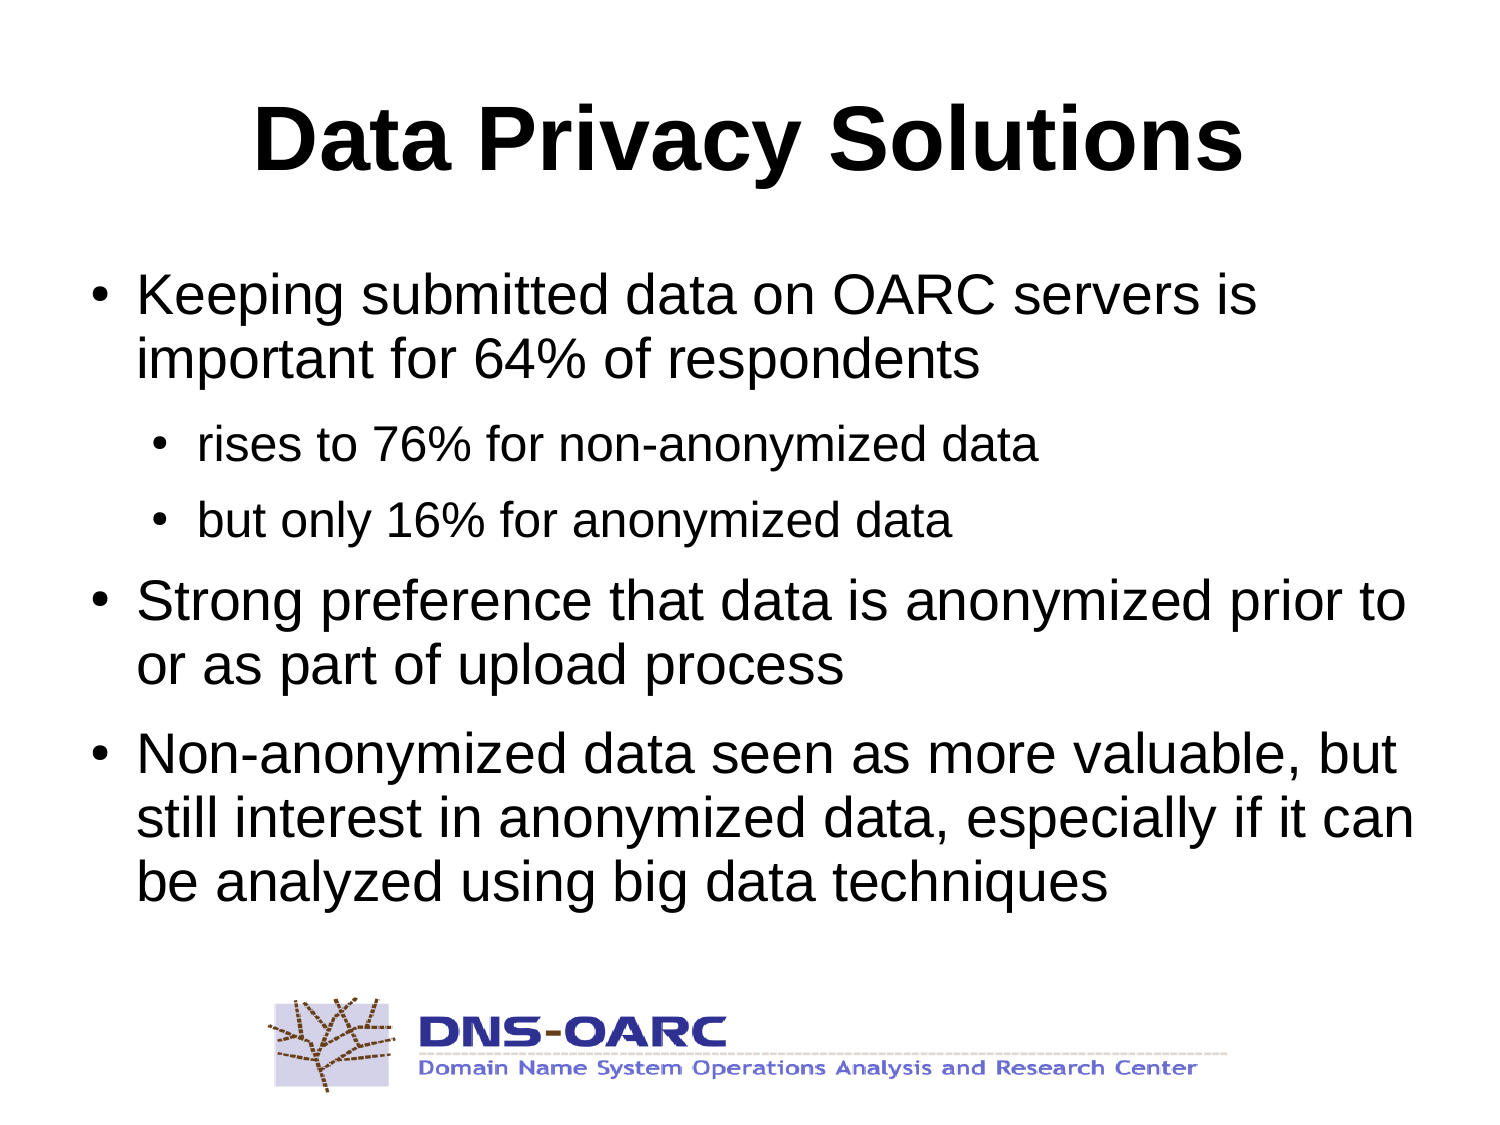

# Data Privacy Solutions
Keeping submitted data on OARC servers is important for 64% of respondents
rises to 76% for non-anonymized data
but only 16% for anonymized data
Strong preference that data is anonymized prior to or as part of upload process
Non-anonymized data seen as more valuable, but still interest in anonymized data, especially if it can be analyzed using big data techniques